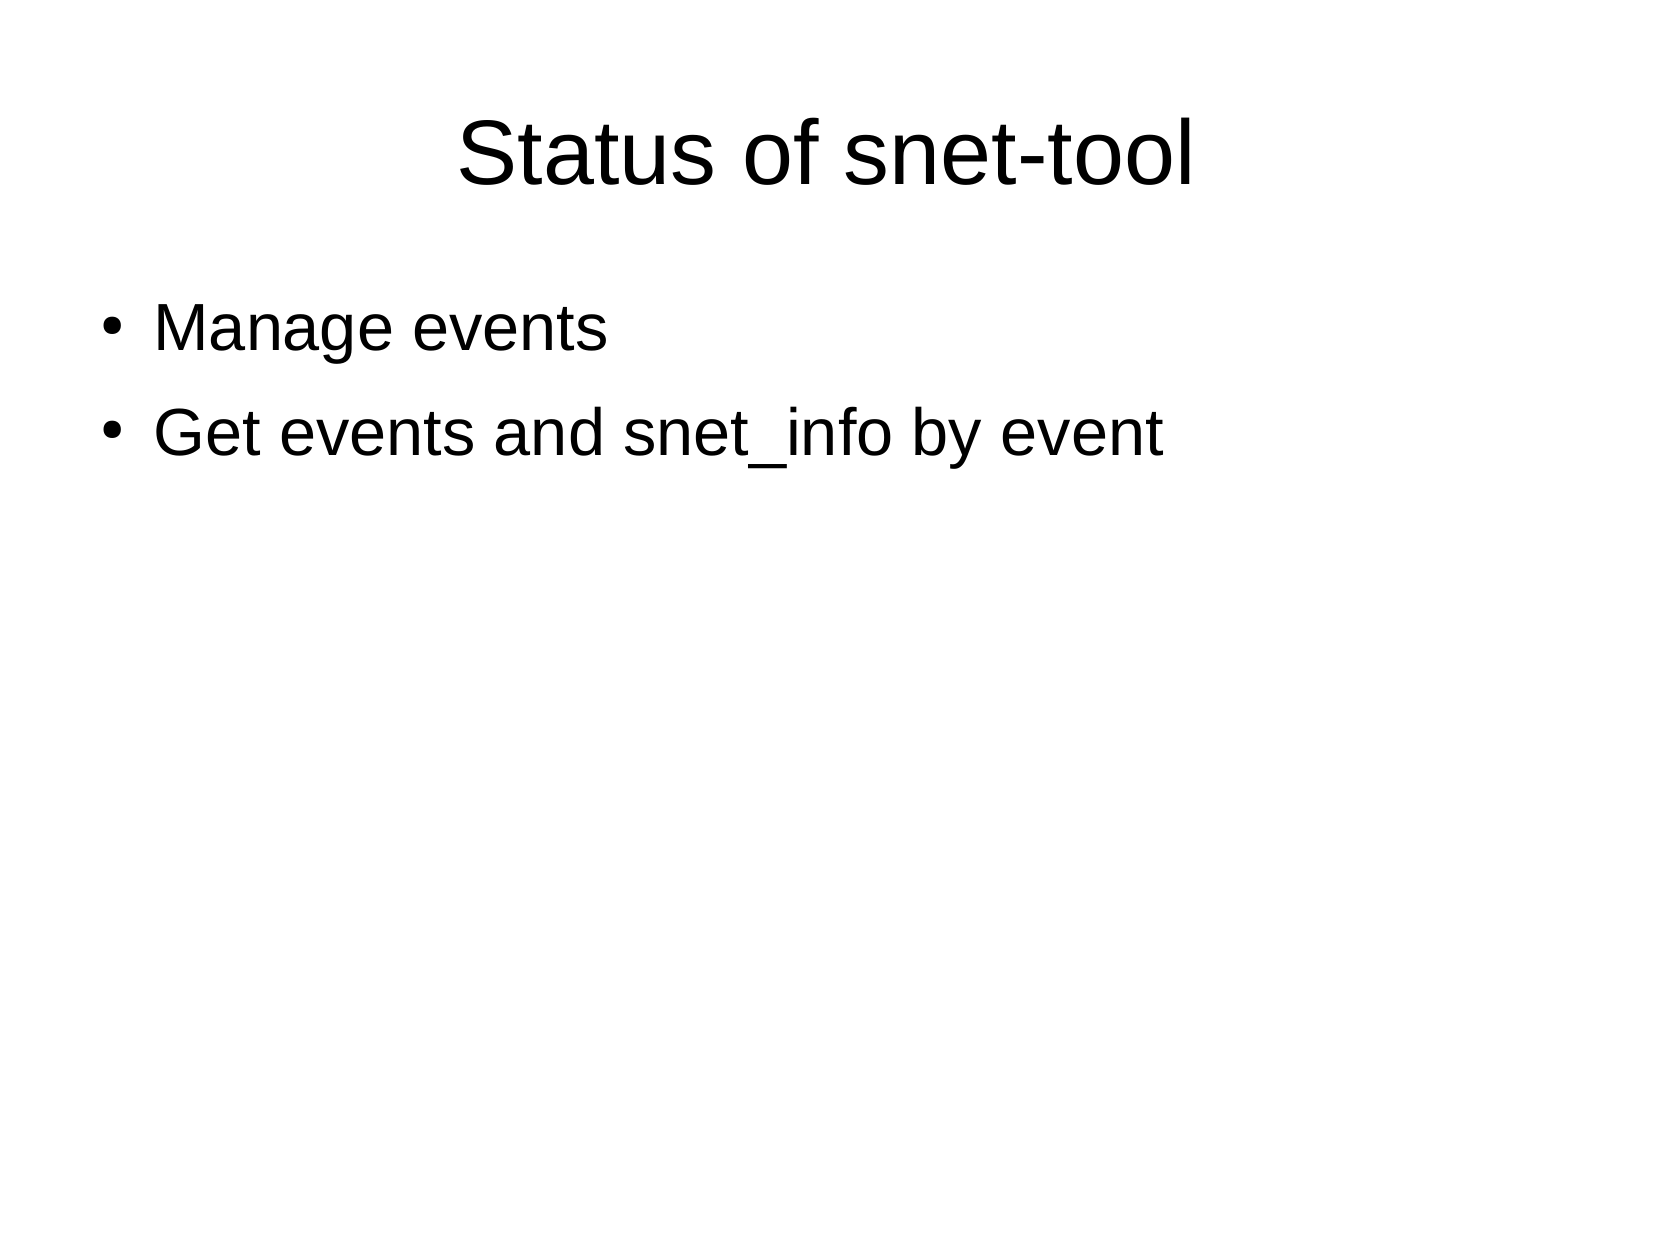

# Status of snet-tool
Manage events
Get events and snet_info by event